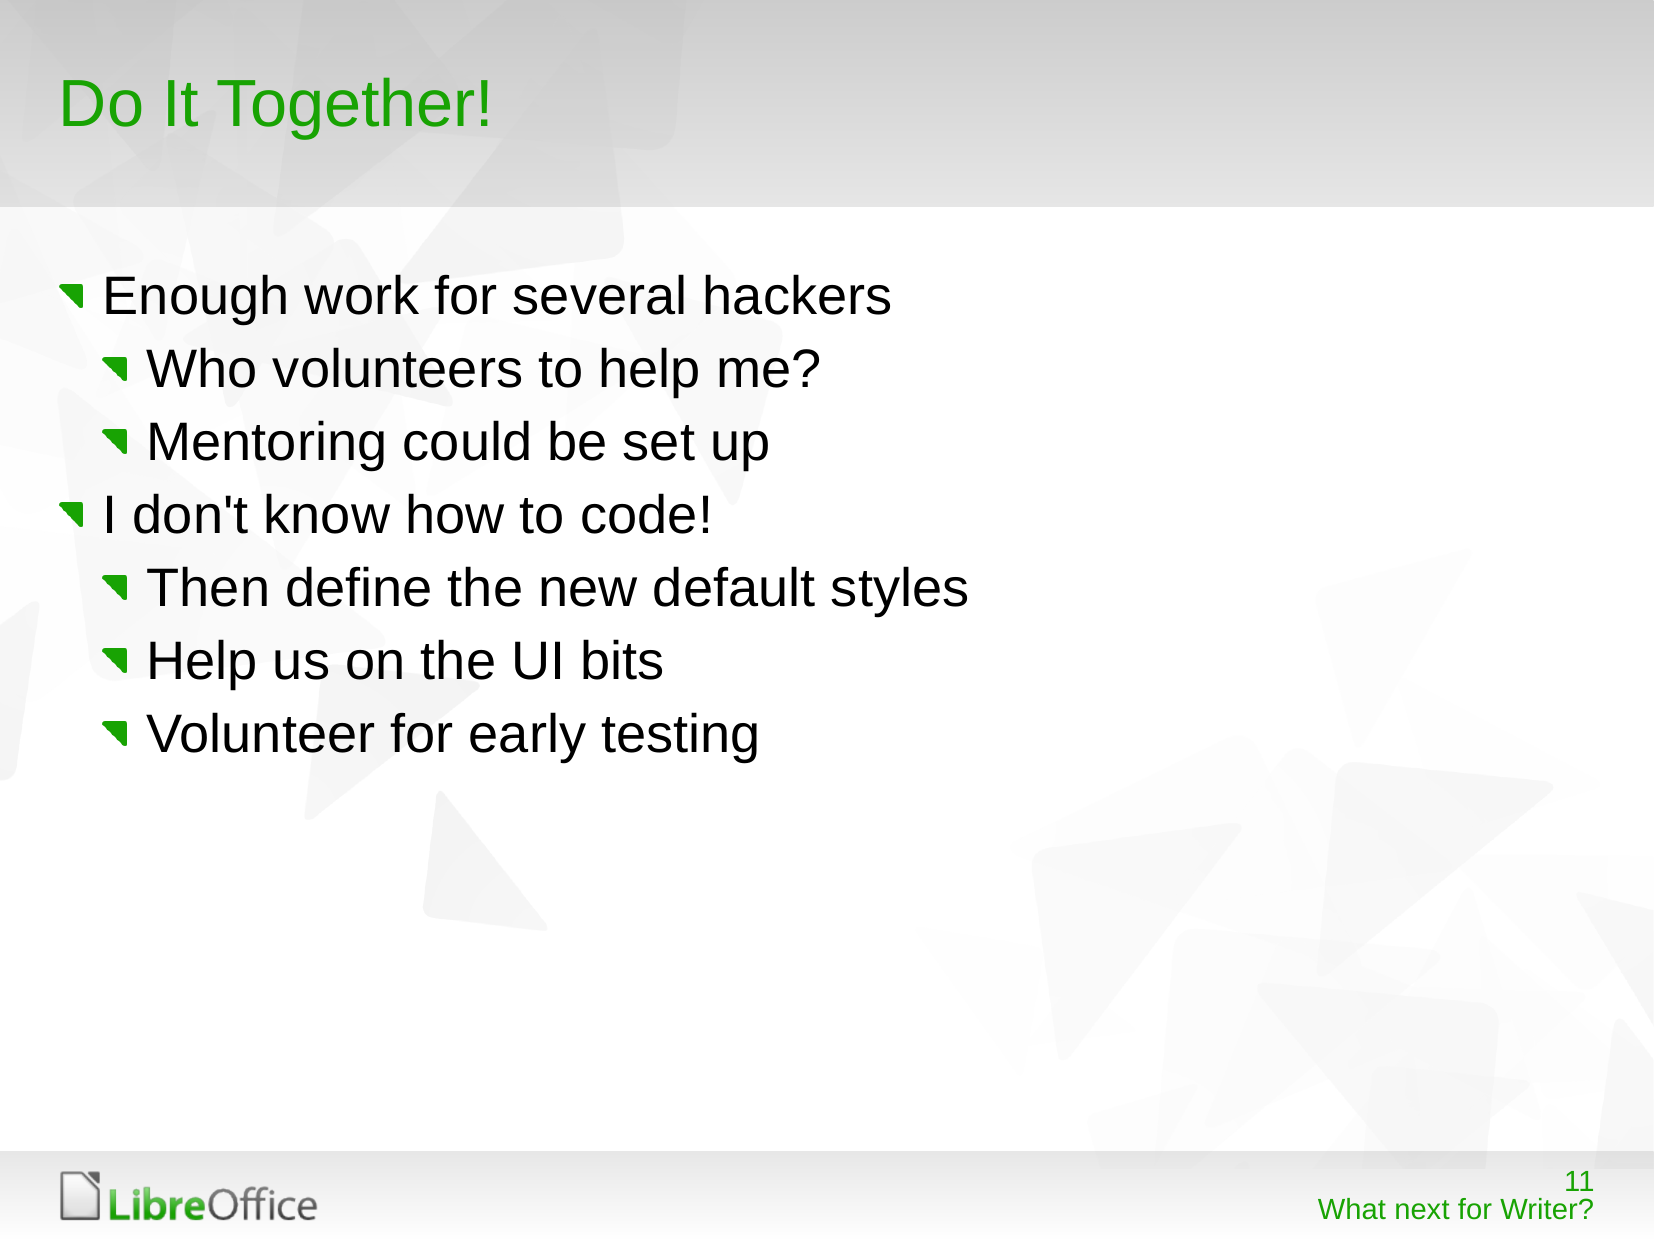

# Do It Together!
Enough work for several hackers
Who volunteers to help me?
Mentoring could be set up
I don't know how to code!
Then define the new default styles
Help us on the UI bits
Volunteer for early testing
11
What next for Writer?